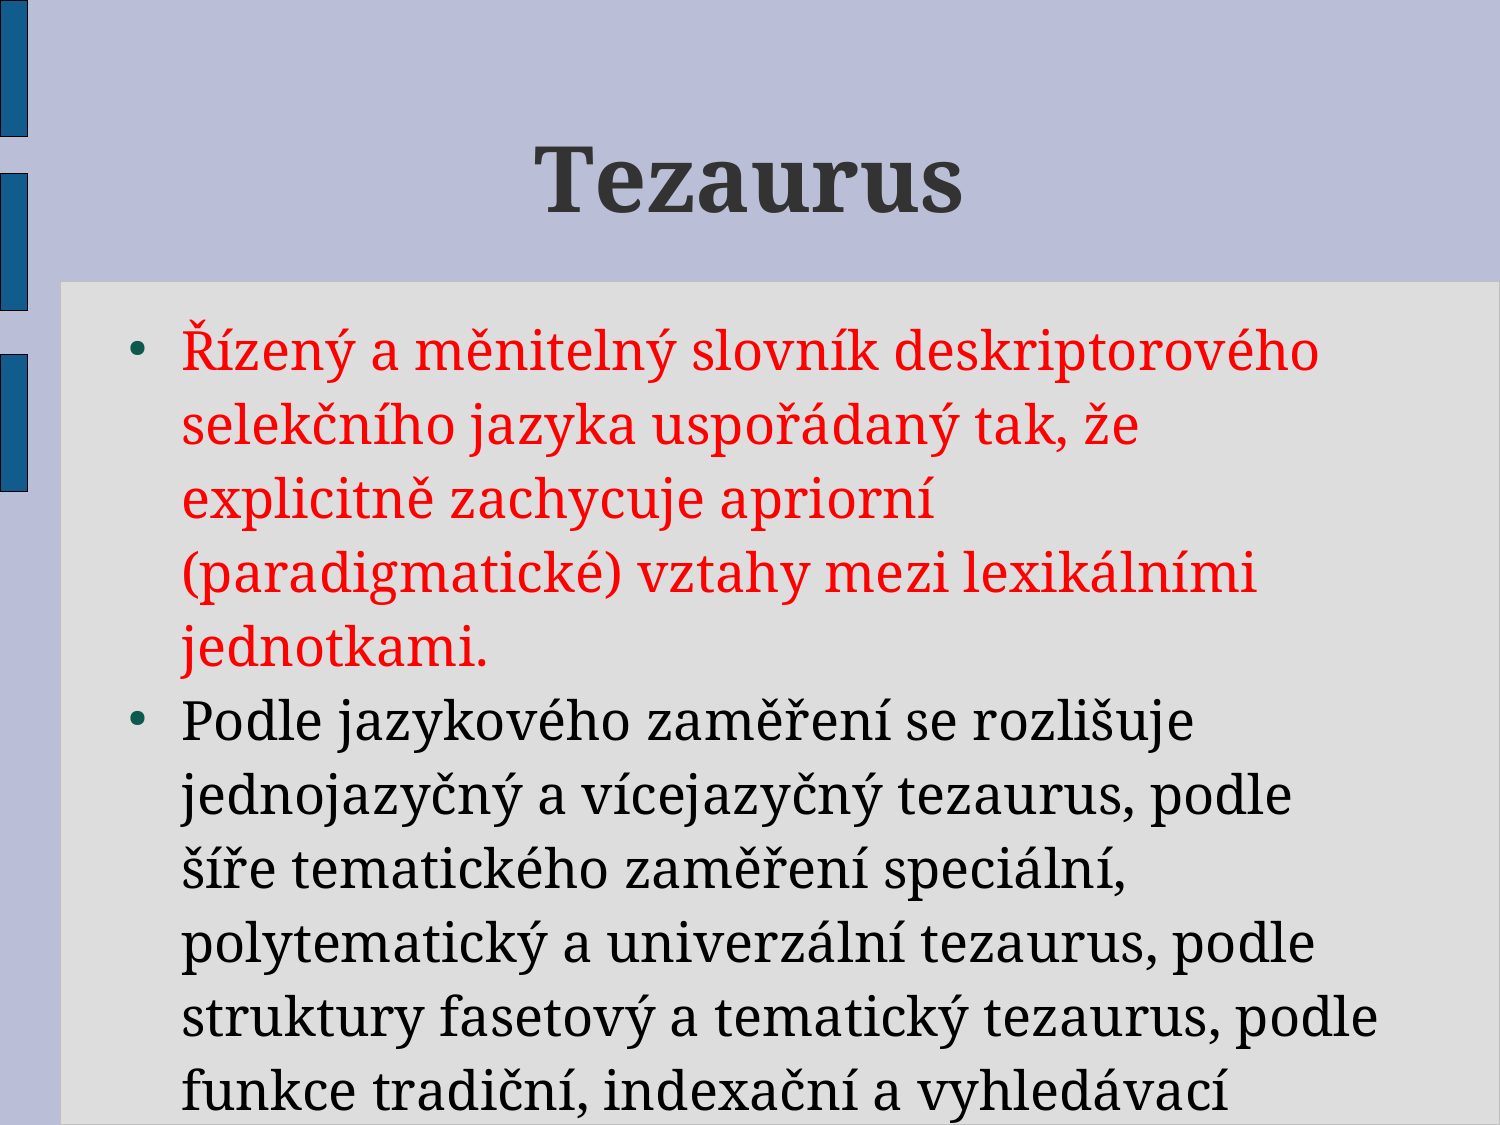

# Tezaurus
Řízený a měnitelný slovník deskriptorového selekčního jazyka uspořádaný tak, že explicitně zachycuje apriorní (paradigmatické) vztahy mezi lexikálními jednotkami.
Podle jazykového zaměření se rozlišuje jednojazyčný a vícejazyčný tezaurus, podle šíře tematického zaměření speciální, polytematický a univerzální tezaurus, podle struktury fasetový a tematický tezaurus, podle funkce tradiční, indexační a vyhledávací tezaurus. Dále se vyčleňuje cílový a zdrojový tezaurus.
(výklad TDKIV)